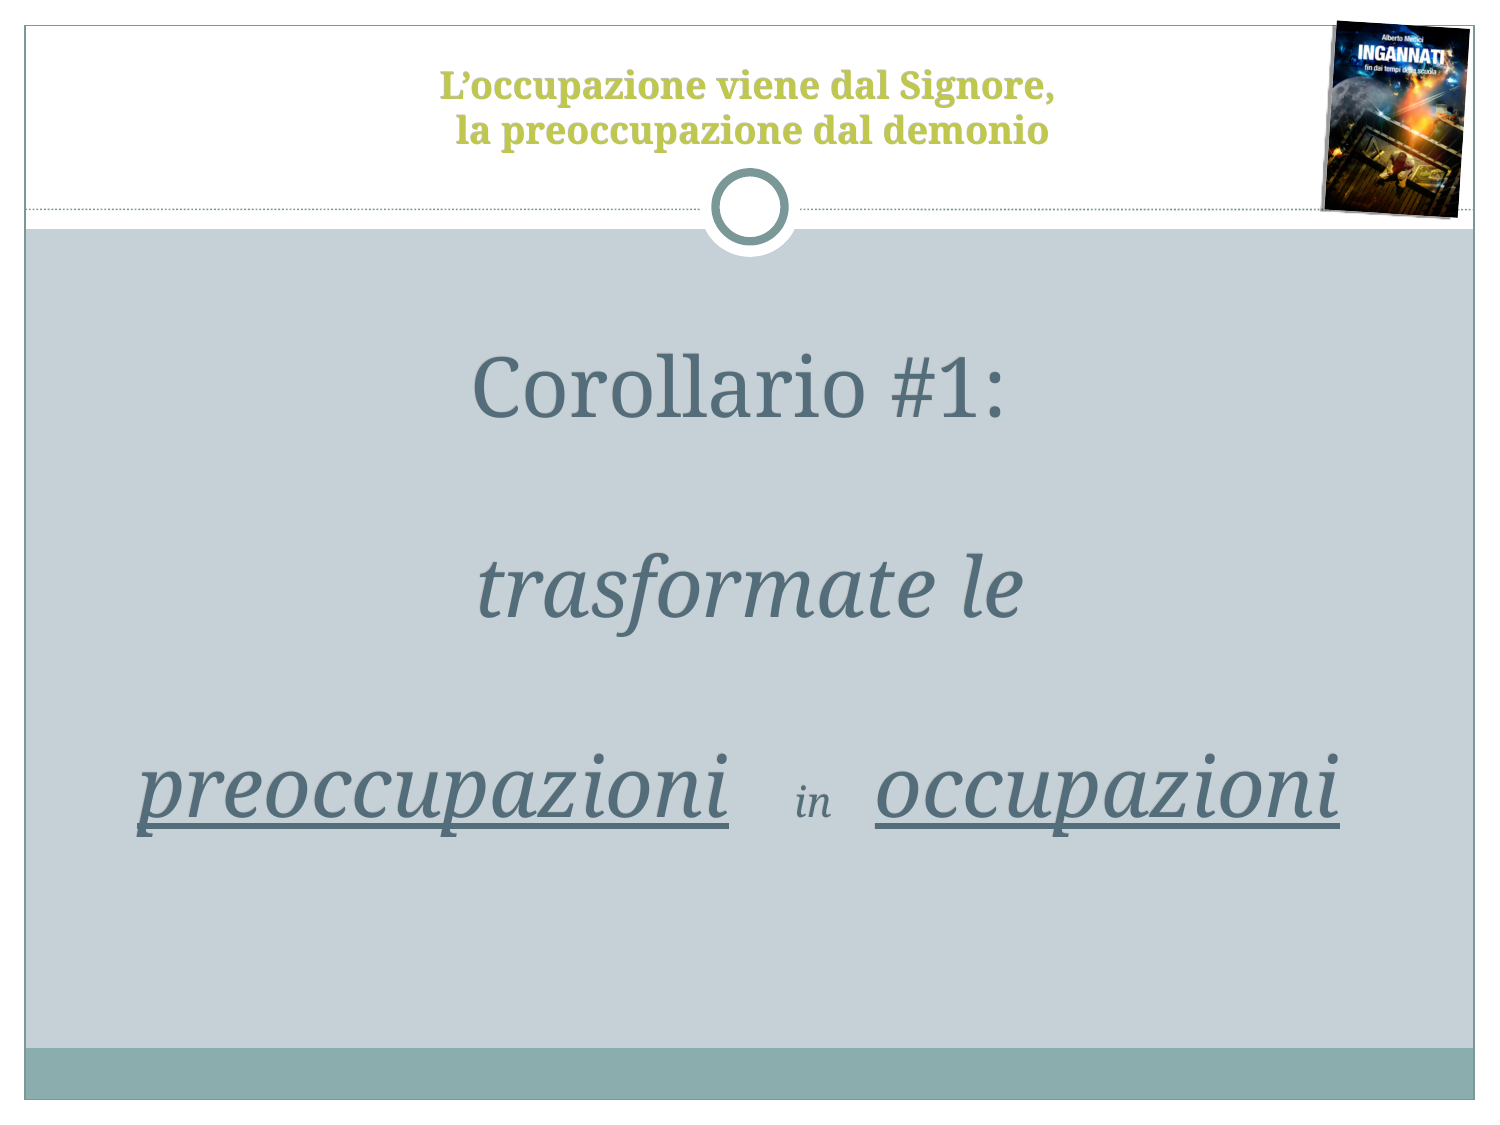

L’occupazione viene dal Signore,
la preoccupazione dal demonio
Corollario #1:
 trasformate le
preoccupazioni in occupazioni